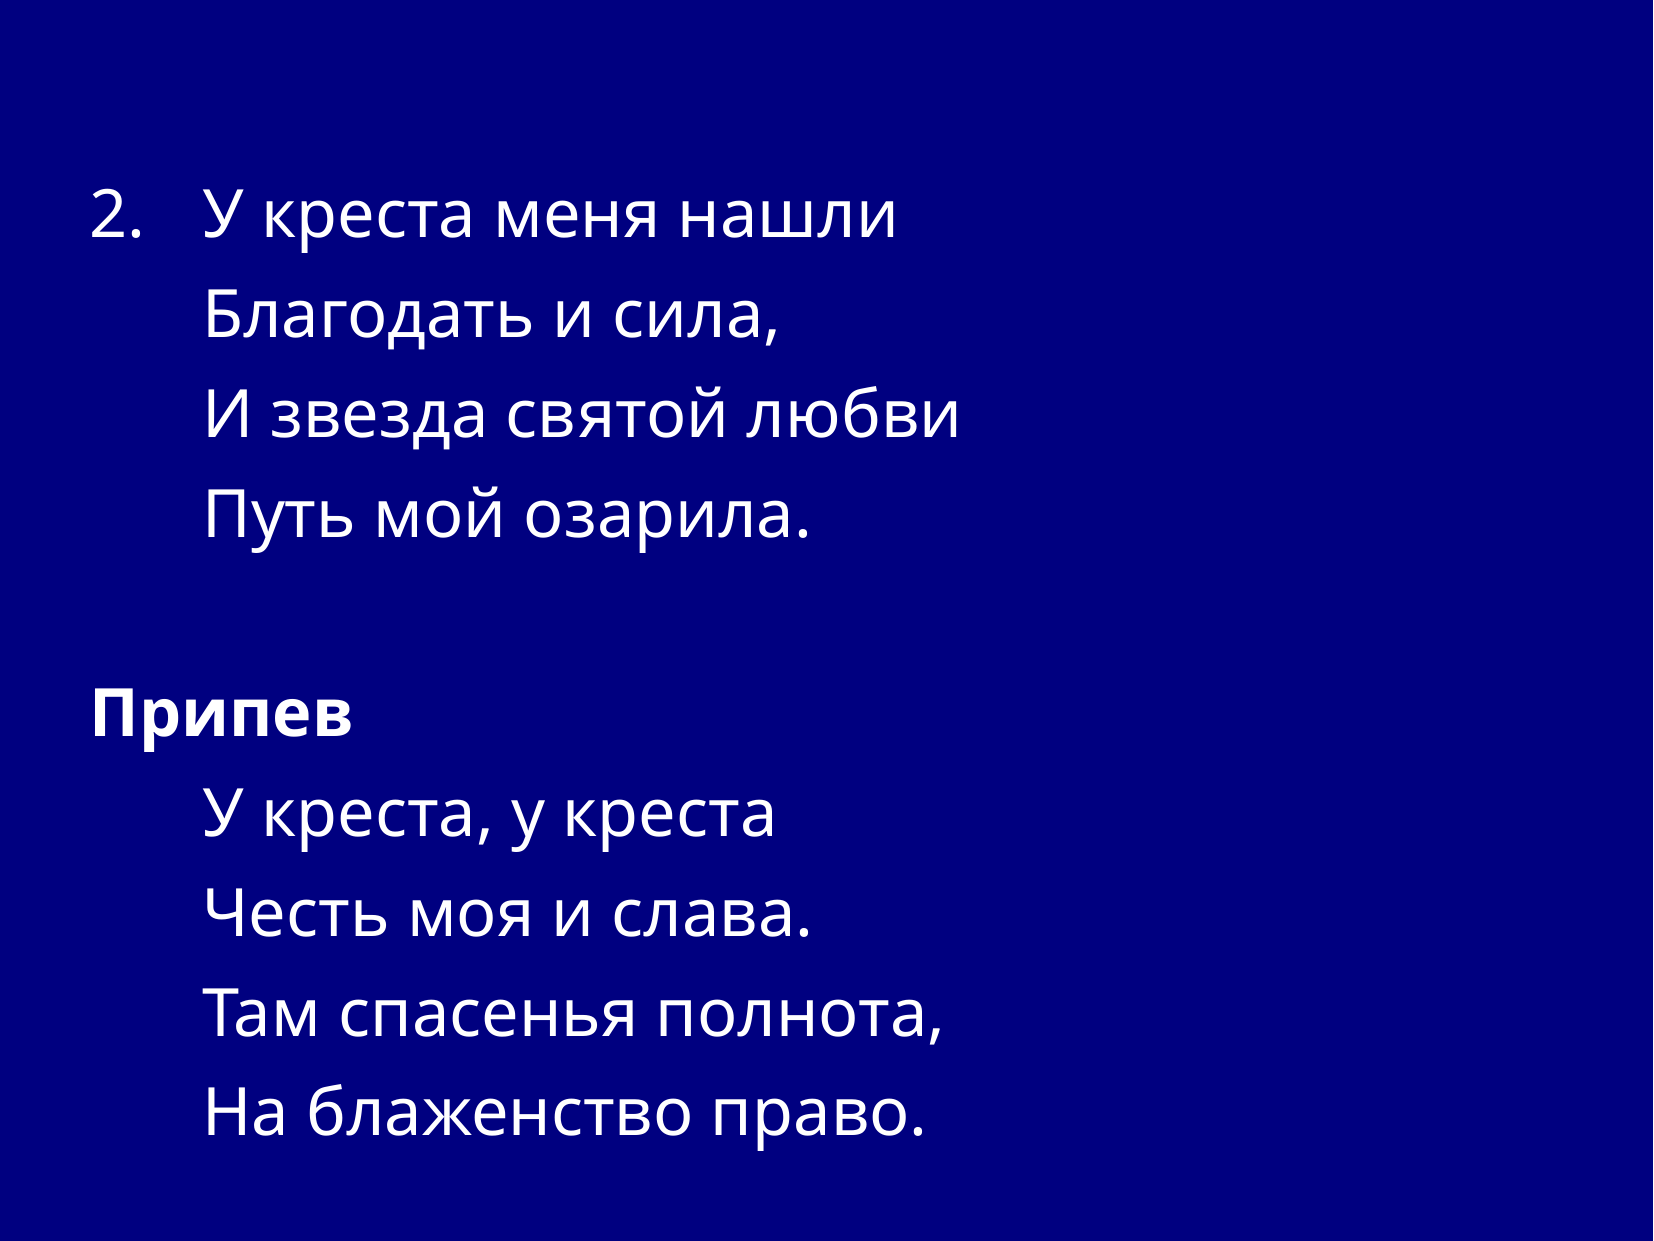

2.	У креста меня нашли
	Благодать и сила,
	И звезда святой любви
	Путь мой озарила.
Припев
	У креста, у креста
	Честь моя и слава.
	Там спасенья полнота,
	На блаженство право.